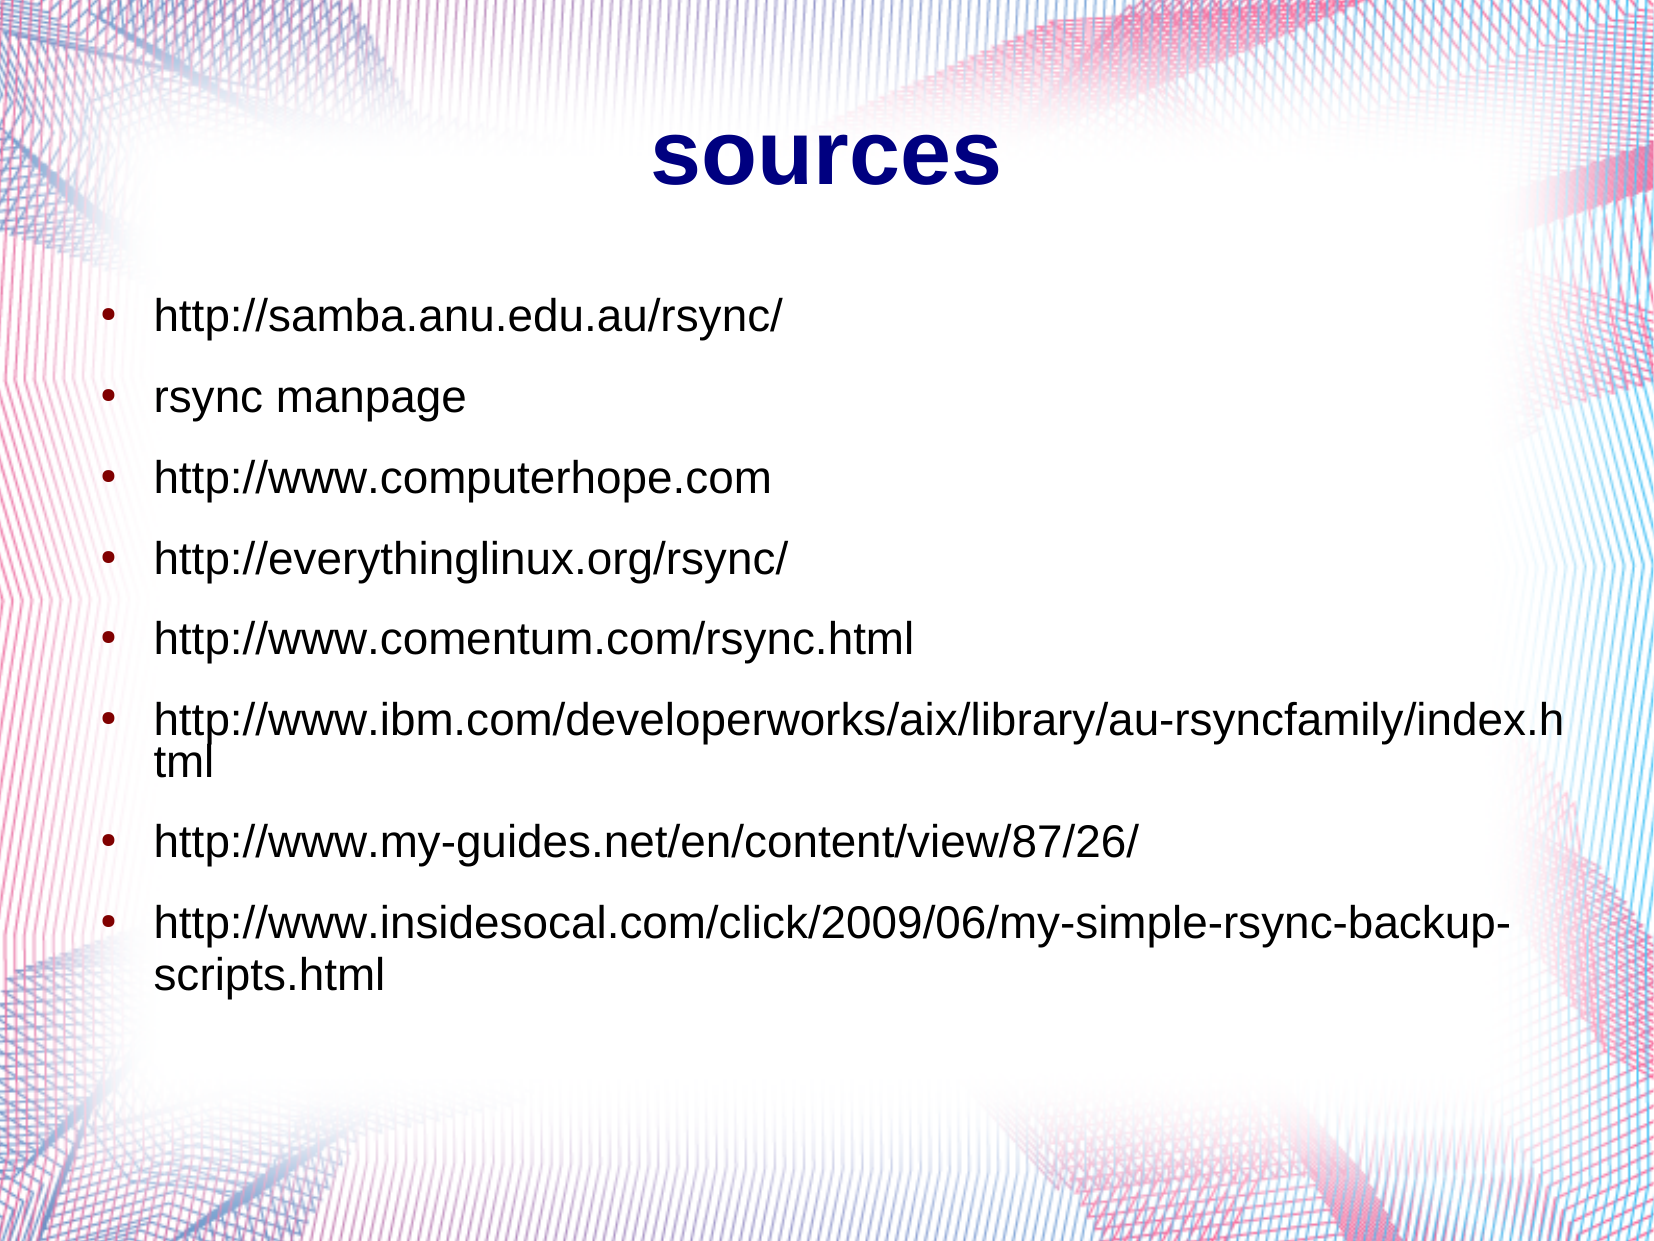

# sources
http://samba.anu.edu.au/rsync/
rsync manpage
http://www.computerhope.com
http://everythinglinux.org/rsync/
http://www.comentum.com/rsync.html
http://www.ibm.com/developerworks/aix/library/au-rsyncfamily/index.html
http://www.my-guides.net/en/content/view/87/26/
http://www.insidesocal.com/click/2009/06/my-simple-rsync-backup-scripts.html